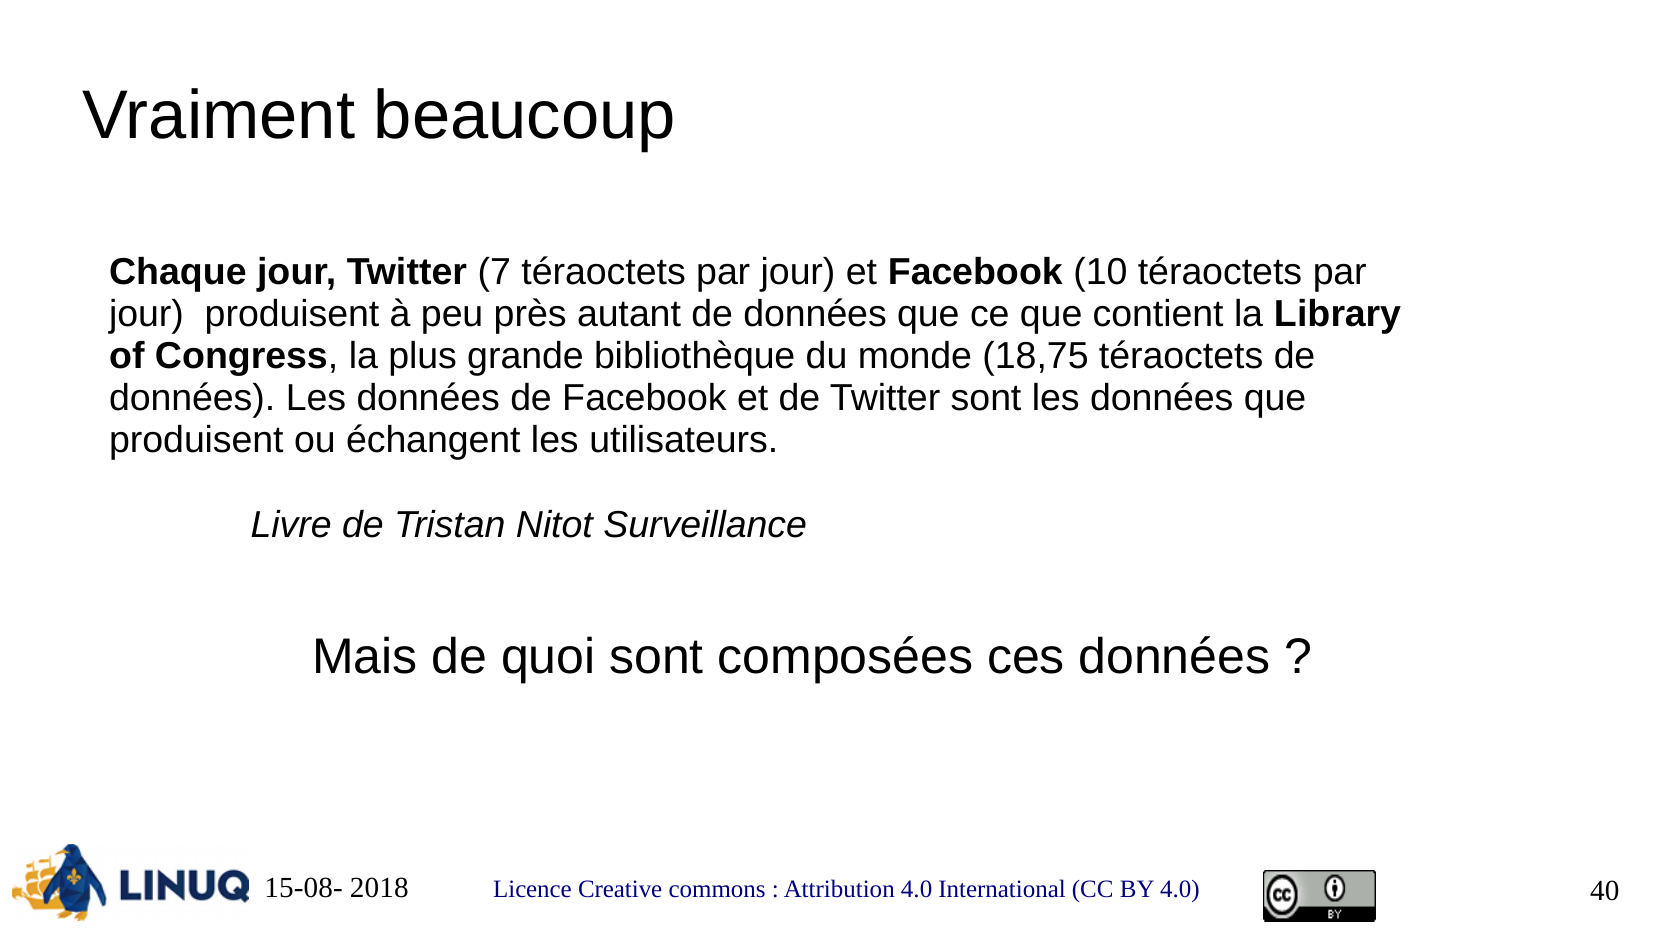

# Vraiment beaucoup
Chaque jour, Twitter (7 téraoctets par jour) et Facebook (10 téraoctets par jour) produisent à peu près autant de données que ce que contient la Library of Congress, la plus grande bibliothèque du monde (18,75 téraoctets de données). Les données de Facebook et de Twitter sont les données que produisent ou échangent les utilisateurs.
Livre de Tristan Nitot Surveillance
Mais de quoi sont composées ces données ?
15-08- 2018
40